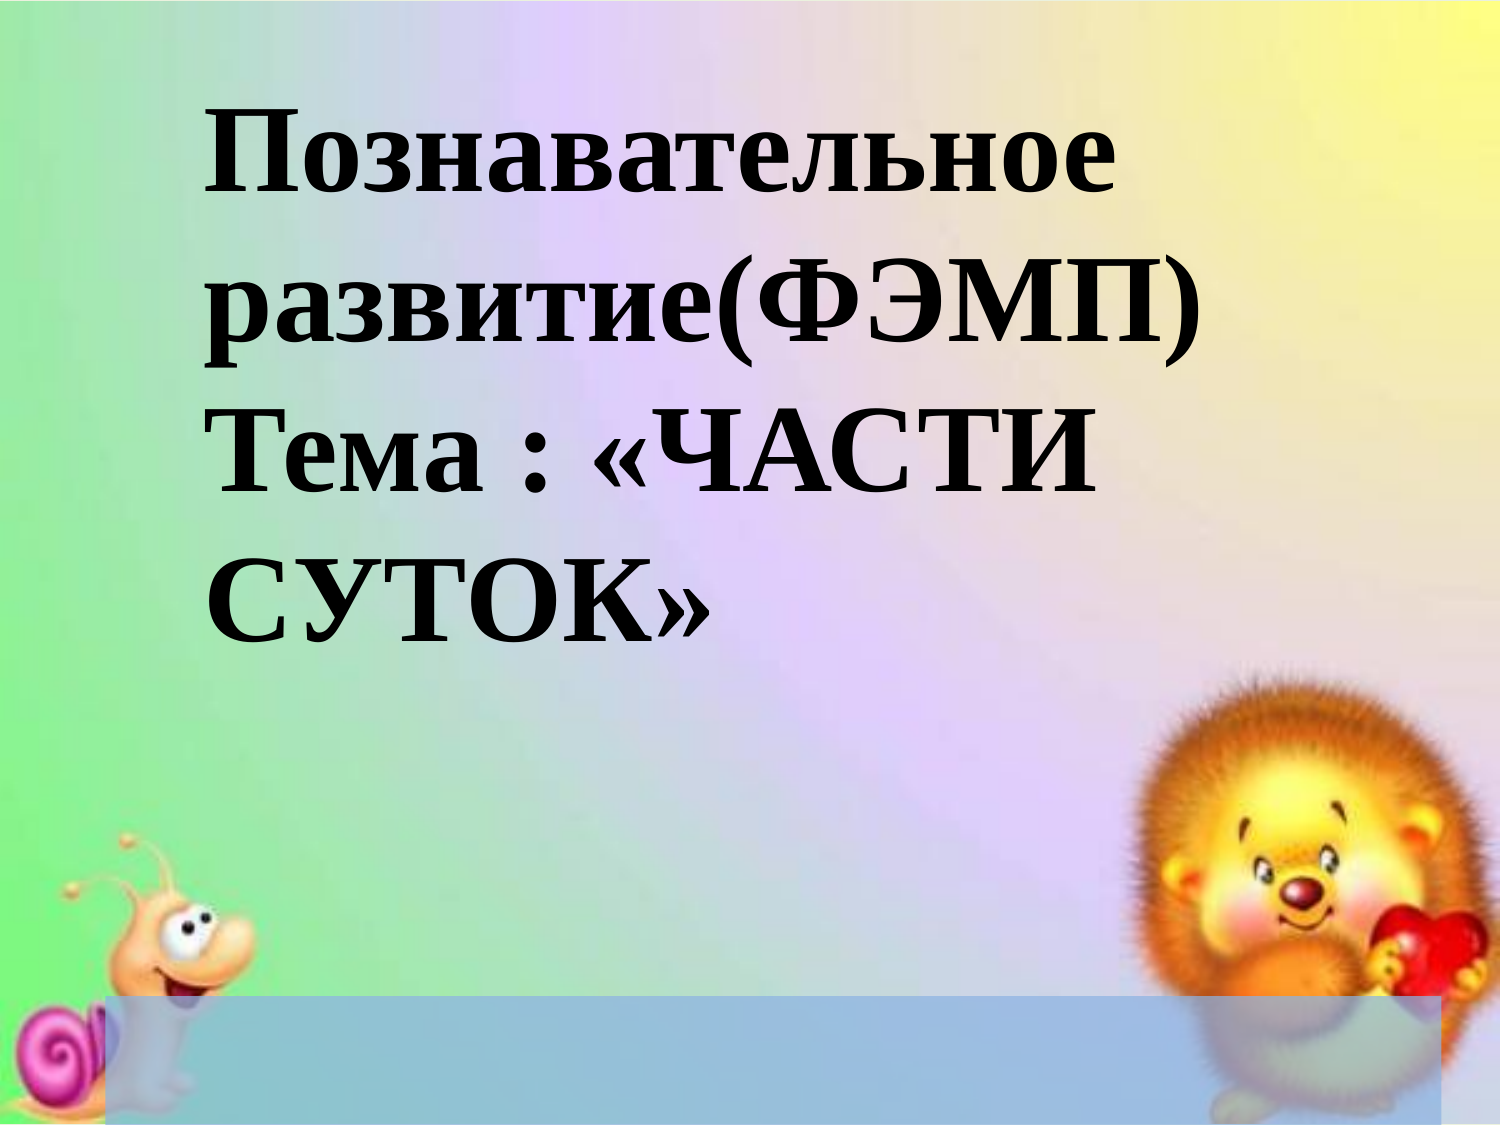

Познавательное развитие(ФЭМП)
Тема : «ЧАСТИ СУТОК»
#